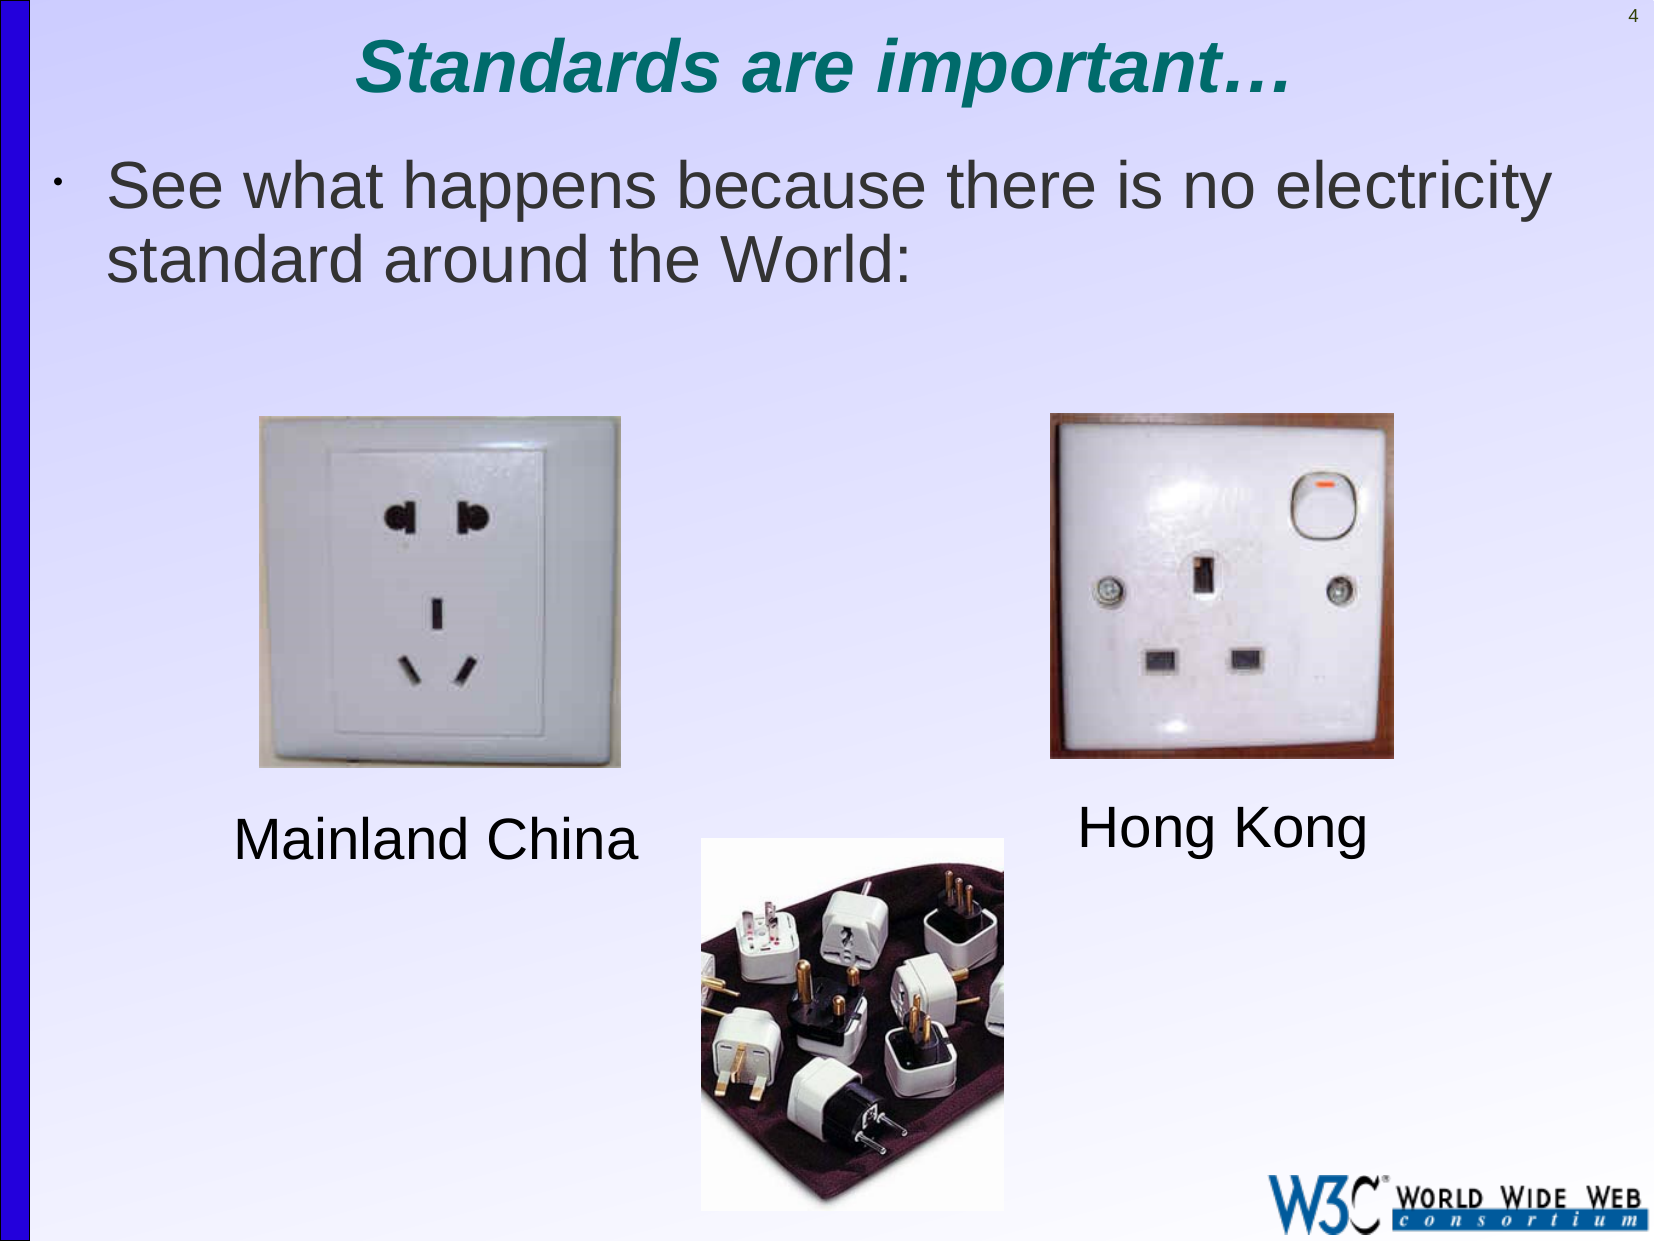

# Standards are important…
See what happens because there is no electricity standard around the World:
Hong Kong
Mainland China